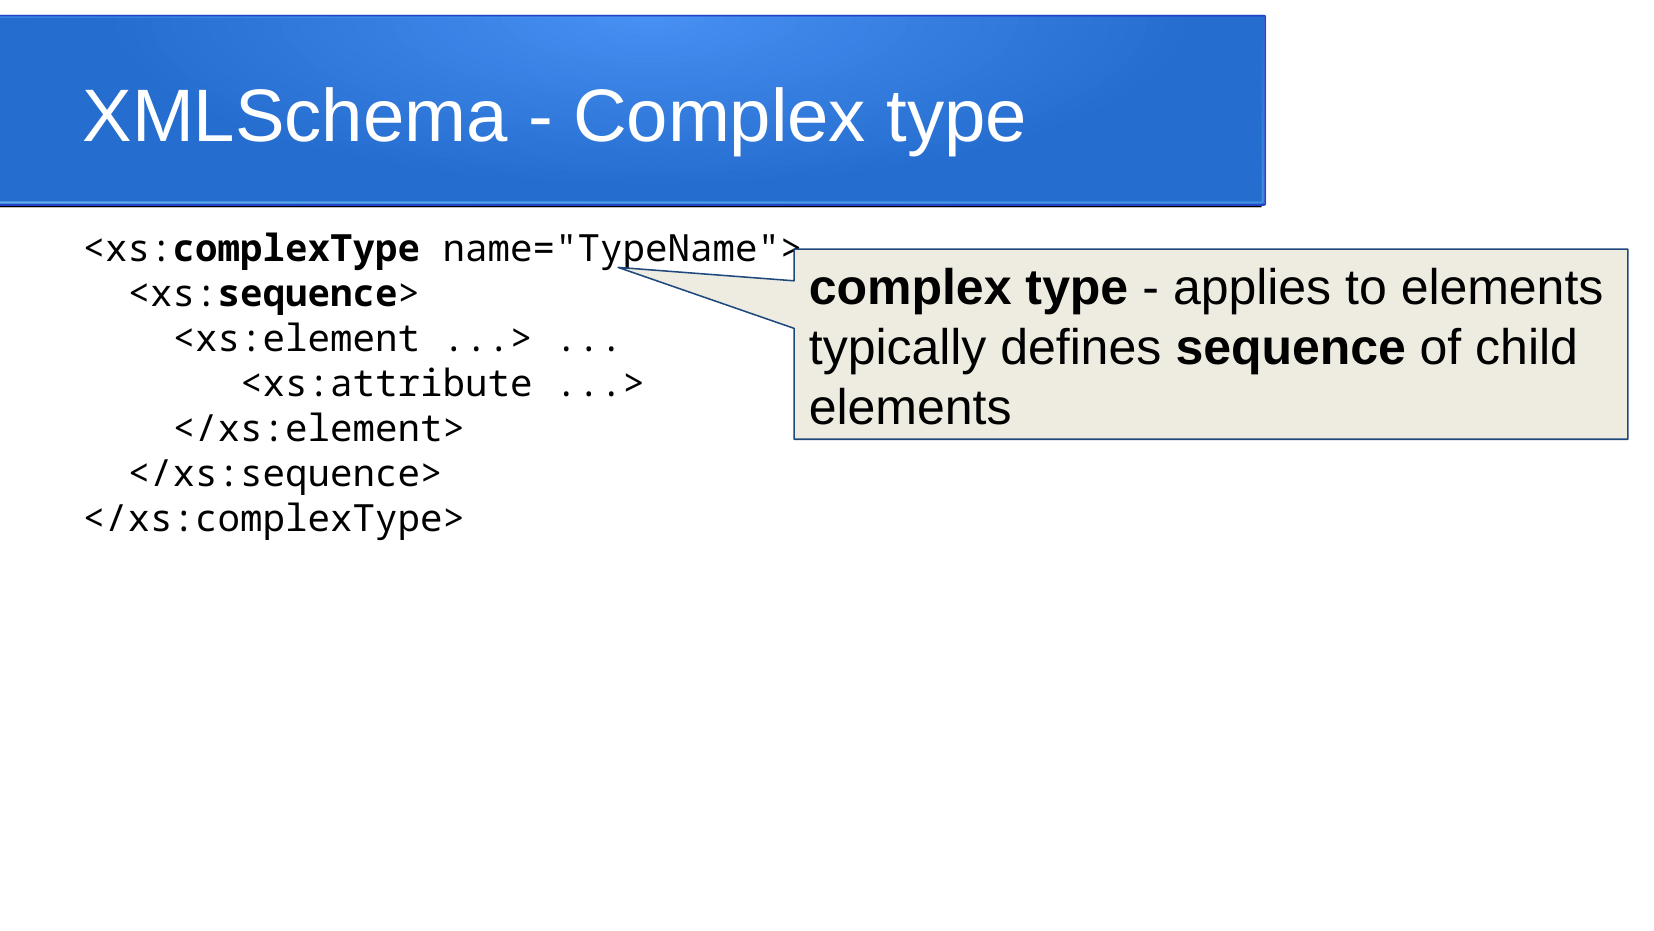

XMLSchema - Complex type
<xs:complexType name="TypeName">
 <xs:sequence>
 <xs:element ...> ...
 <xs:attribute ...>
 </xs:element>
 </xs:sequence>
</xs:complexType>
complex type - applies to elements
typically defines sequence of child elements